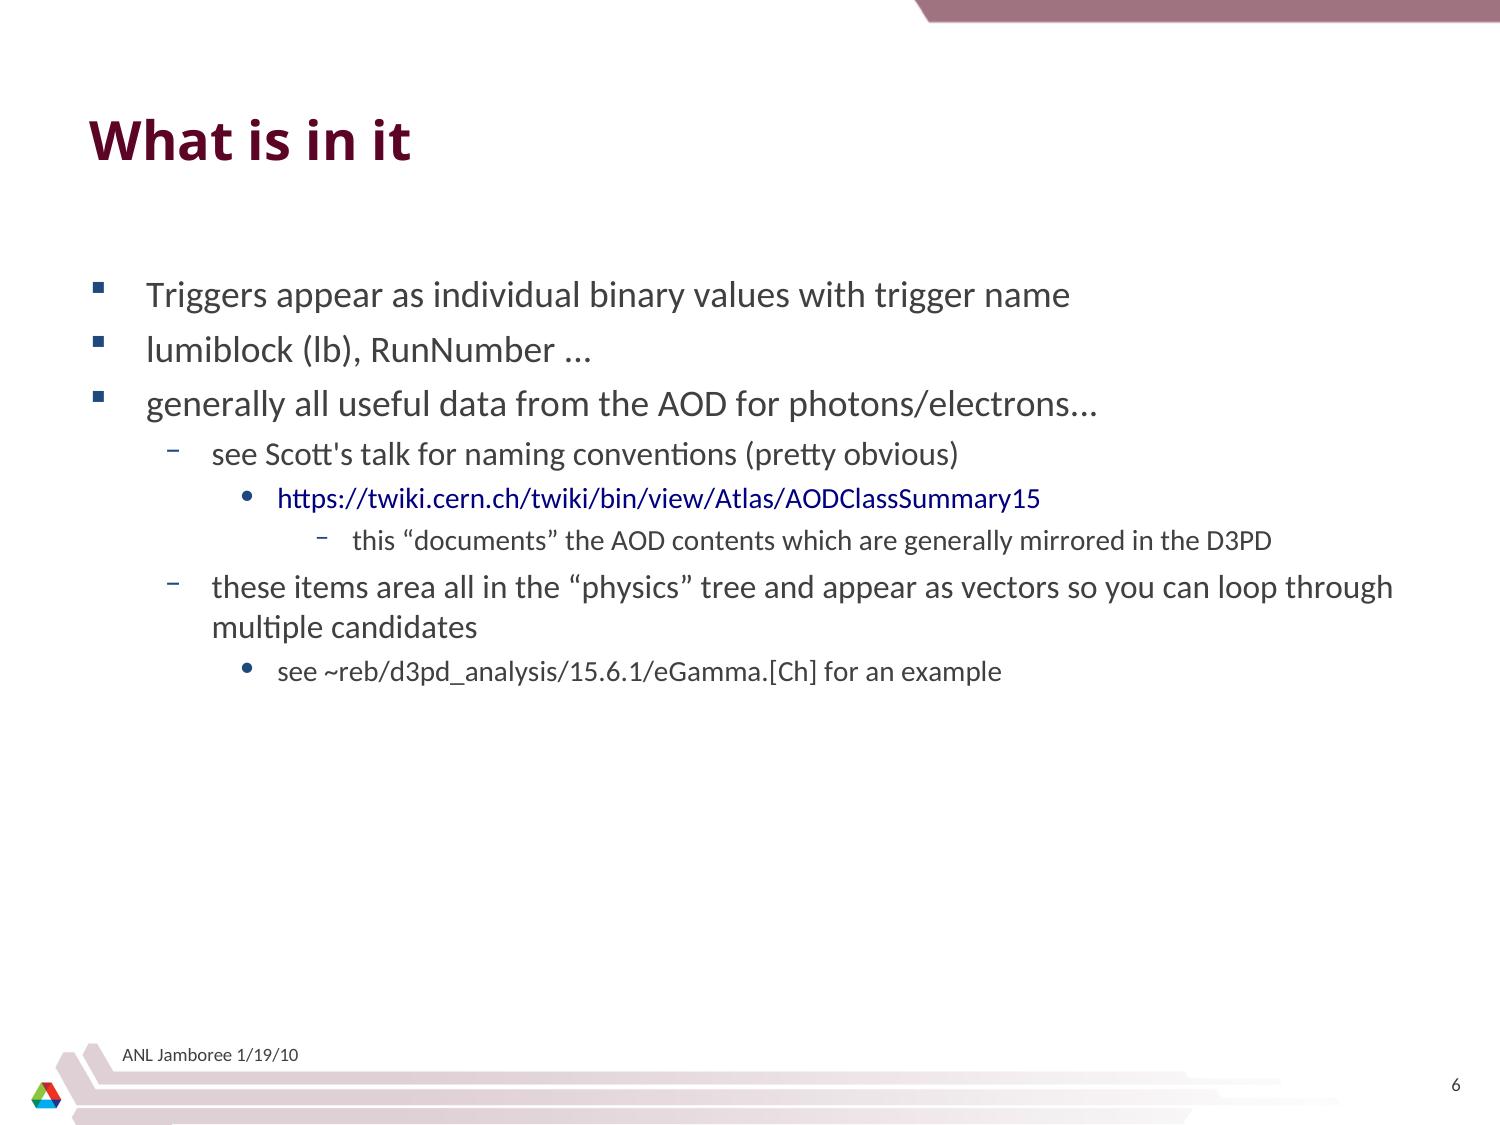

# What is in it
Triggers appear as individual binary values with trigger name
lumiblock (lb), RunNumber ...
generally all useful data from the AOD for photons/electrons...
see Scott's talk for naming conventions (pretty obvious)
https://twiki.cern.ch/twiki/bin/view/Atlas/AODClassSummary15
this “documents” the AOD contents which are generally mirrored in the D3PD
these items area all in the “physics” tree and appear as vectors so you can loop through multiple candidates
see ~reb/d3pd_analysis/15.6.1/eGamma.[Ch] for an example
ANL Jamboree 1/19/10
6